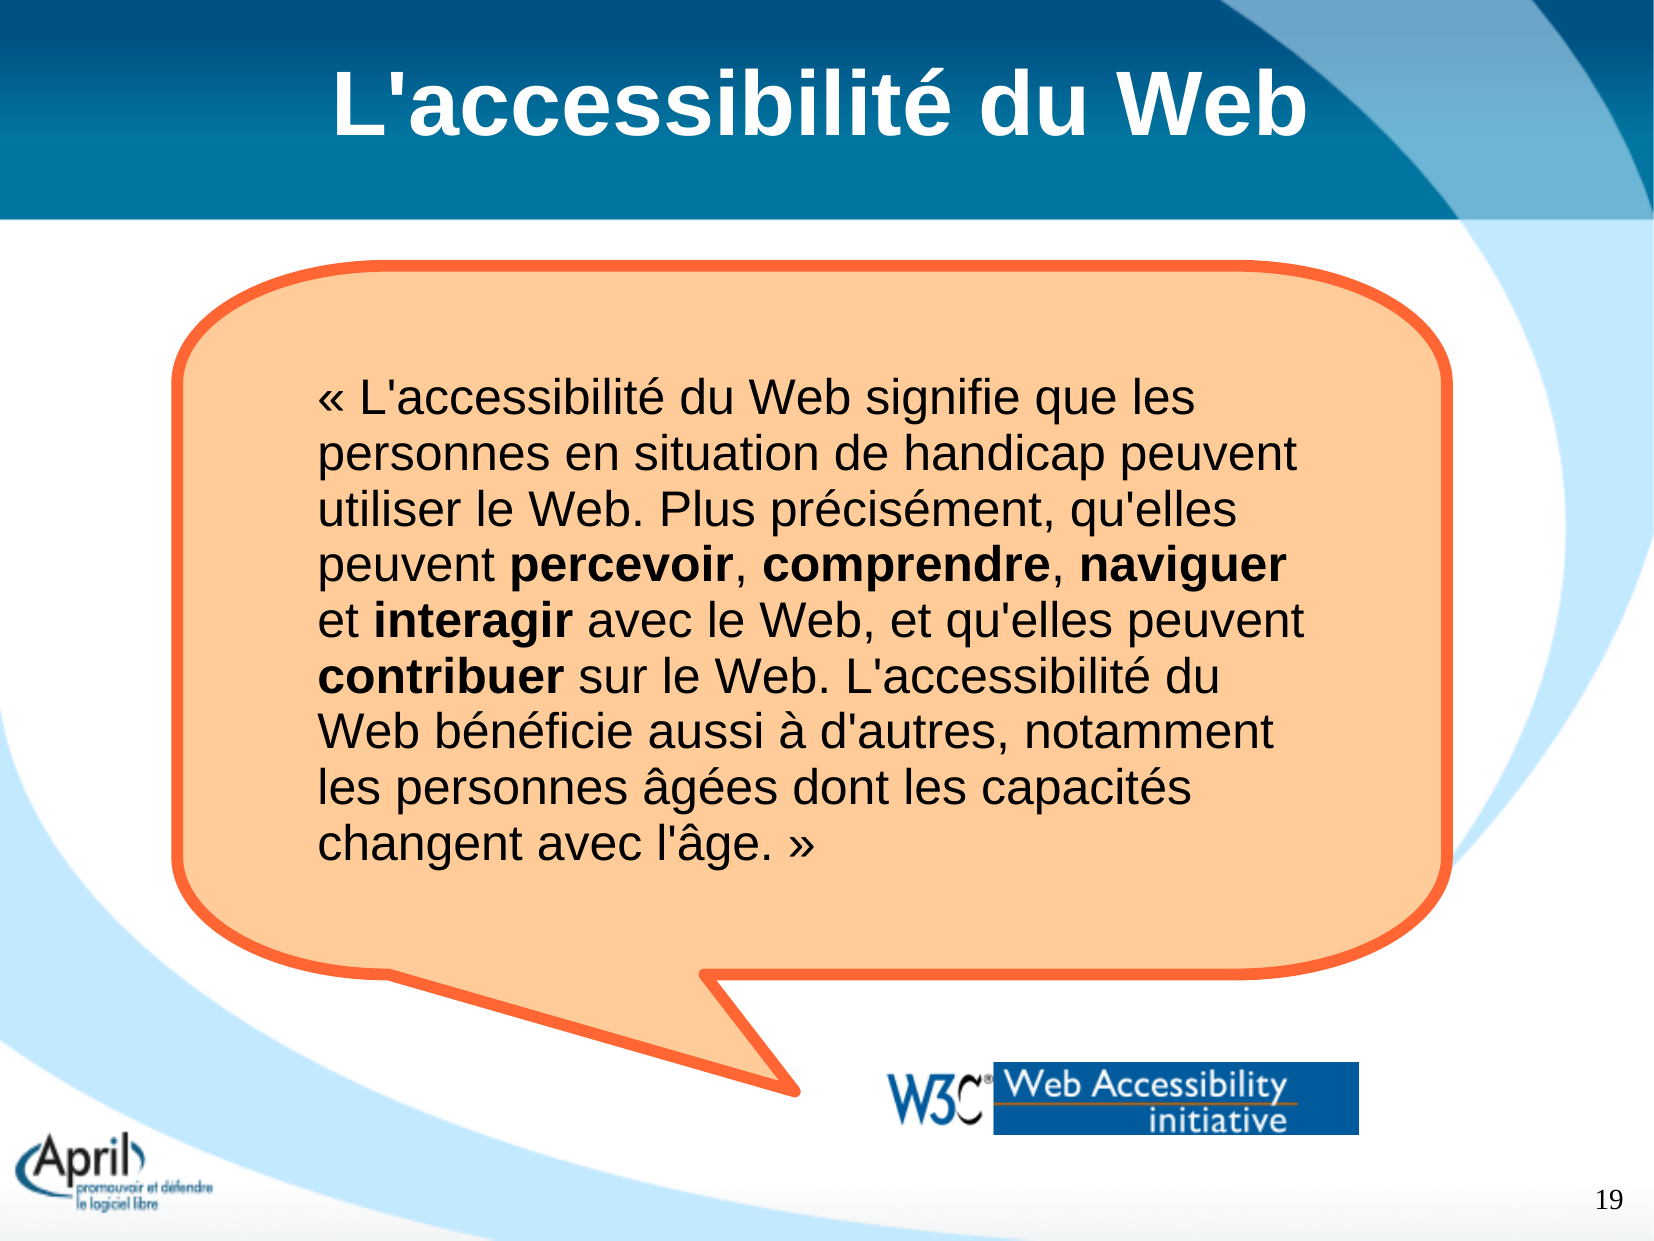

# L'accessibilité du Web
« L'accessibilité du Web signifie que les personnes en situation de handicap peuvent utiliser le Web. Plus précisément, qu'elles peuvent percevoir, comprendre, naviguer et interagir avec le Web, et qu'elles peuvent contribuer sur le Web. L'accessibilité du Web bénéficie aussi à d'autres, notamment les personnes âgées dont les capacités changent avec l'âge. »
19